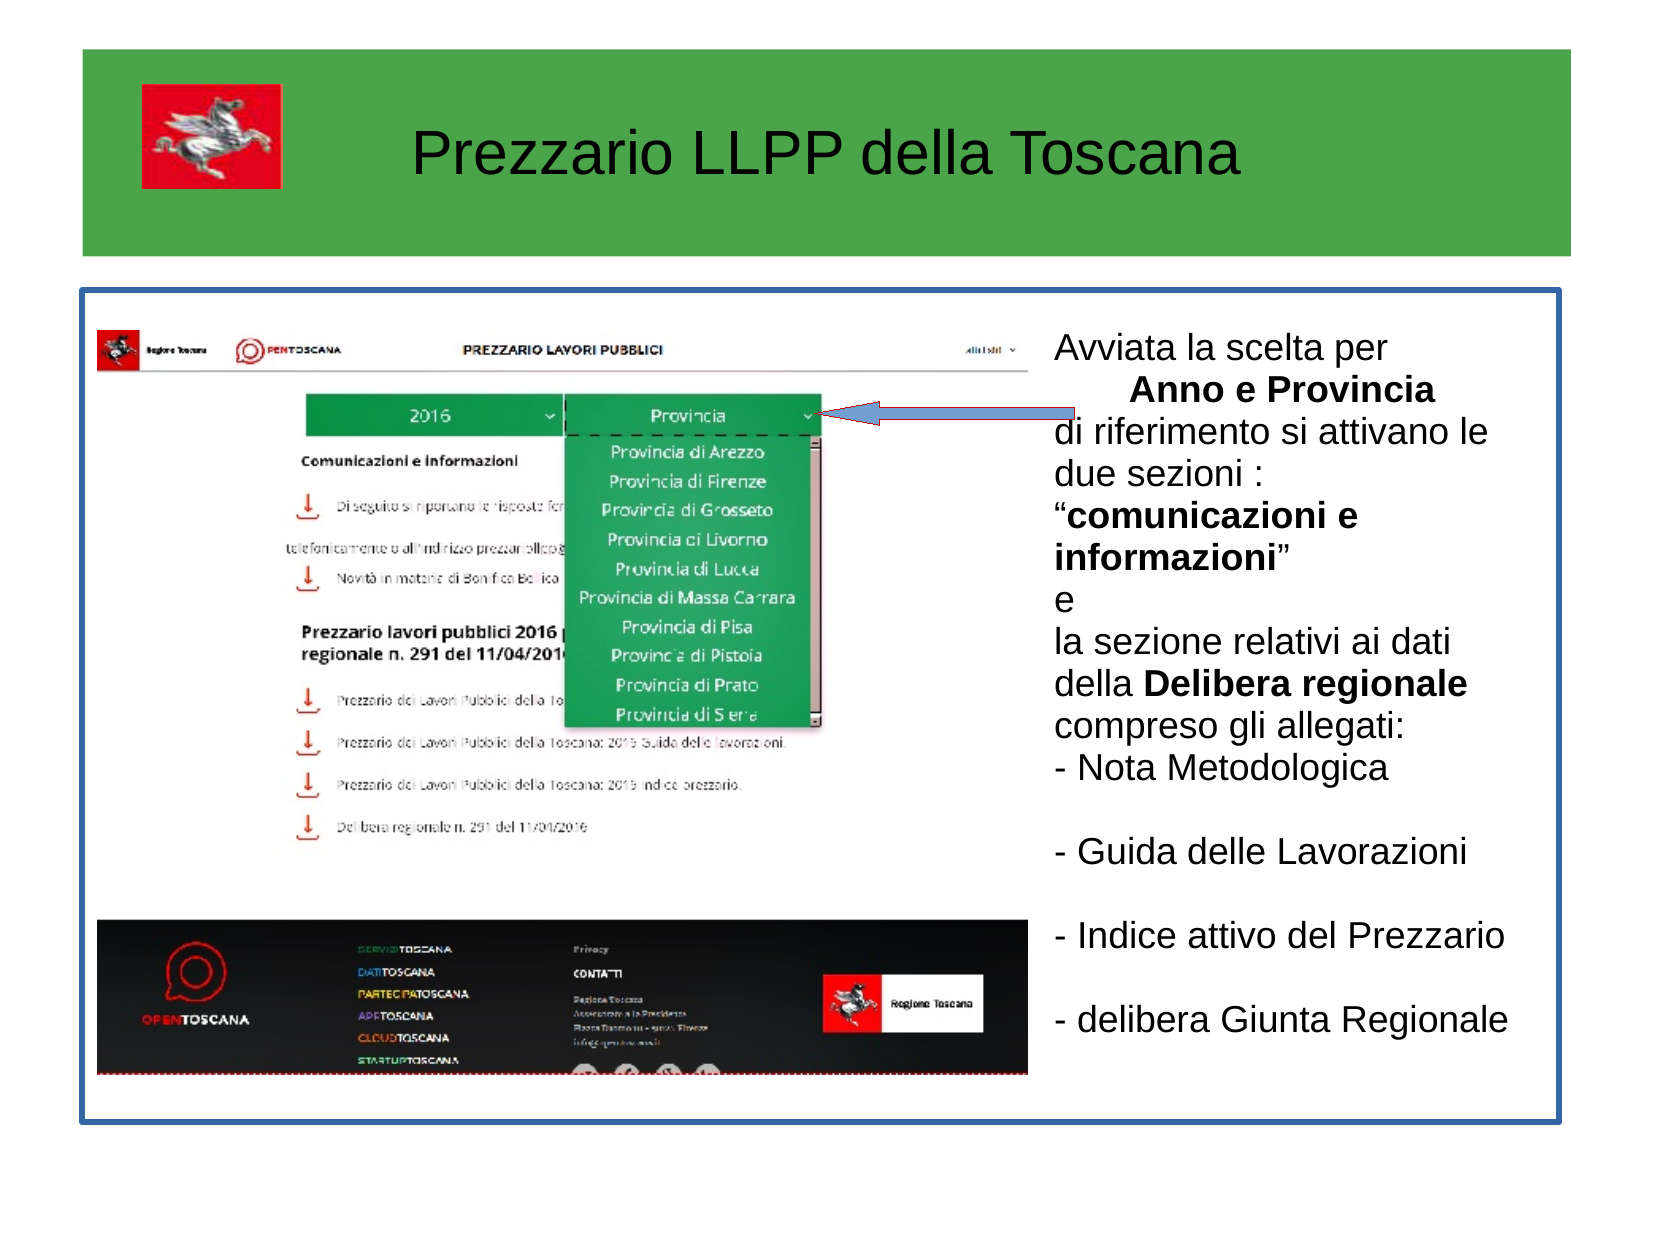

# Prezzario LLPP della Toscana
Avviata la scelta per
Anno e Provincia
di riferimento si attivano le due sezioni :
“comunicazioni e informazioni”
e
la sezione relativi ai dati della Delibera regionale compreso gli allegati:
- Nota Metodologica
- Guida delle Lavorazioni
- Indice attivo del Prezzario
- delibera Giunta Regionale